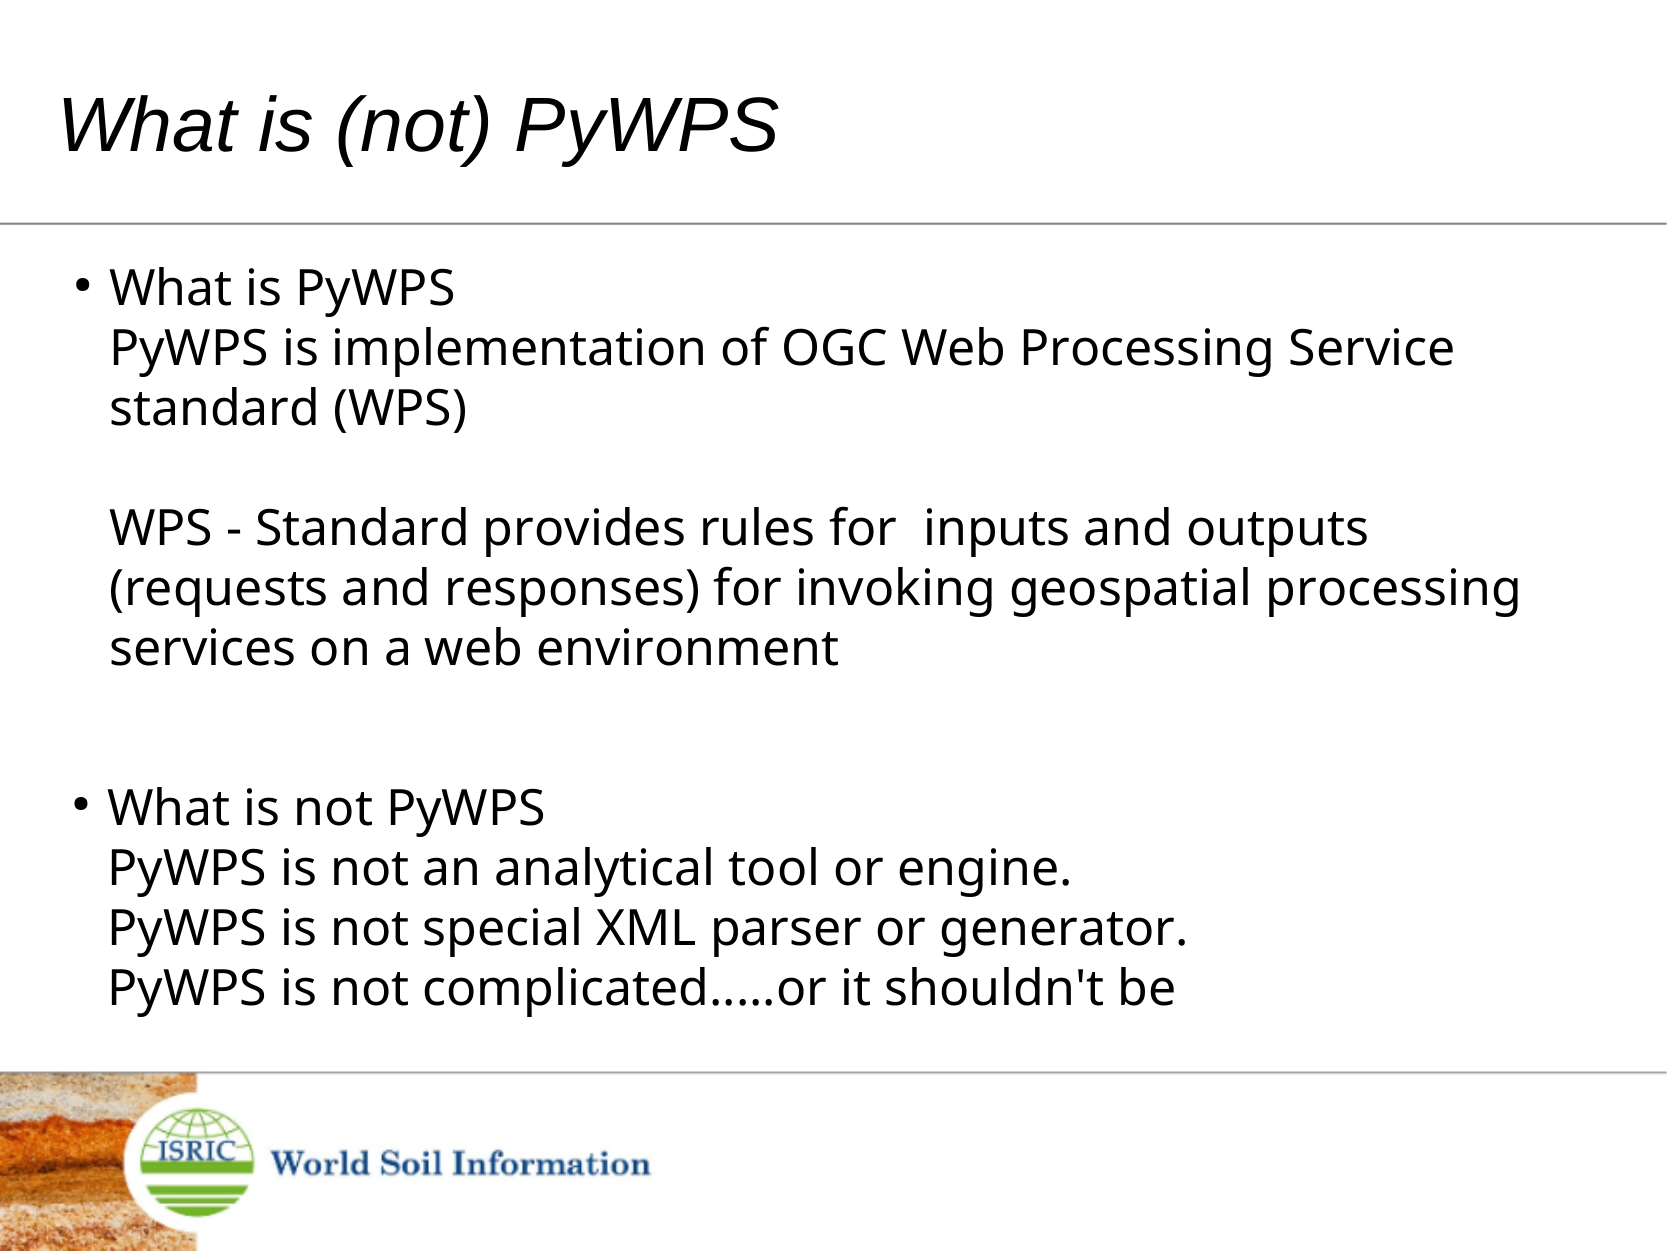

What is (not) PyWPS
What is PyWPS
PyWPS is implementation of OGC Web Processing Service standard (WPS)
WPS - Standard provides rules for inputs and outputs (requests and responses) for invoking geospatial processing services on a web environment
What is not PyWPS
PyWPS is not an analytical tool or engine.
PyWPS is not special XML parser or generator.
PyWPS is not complicated.....or it shouldn't be
#